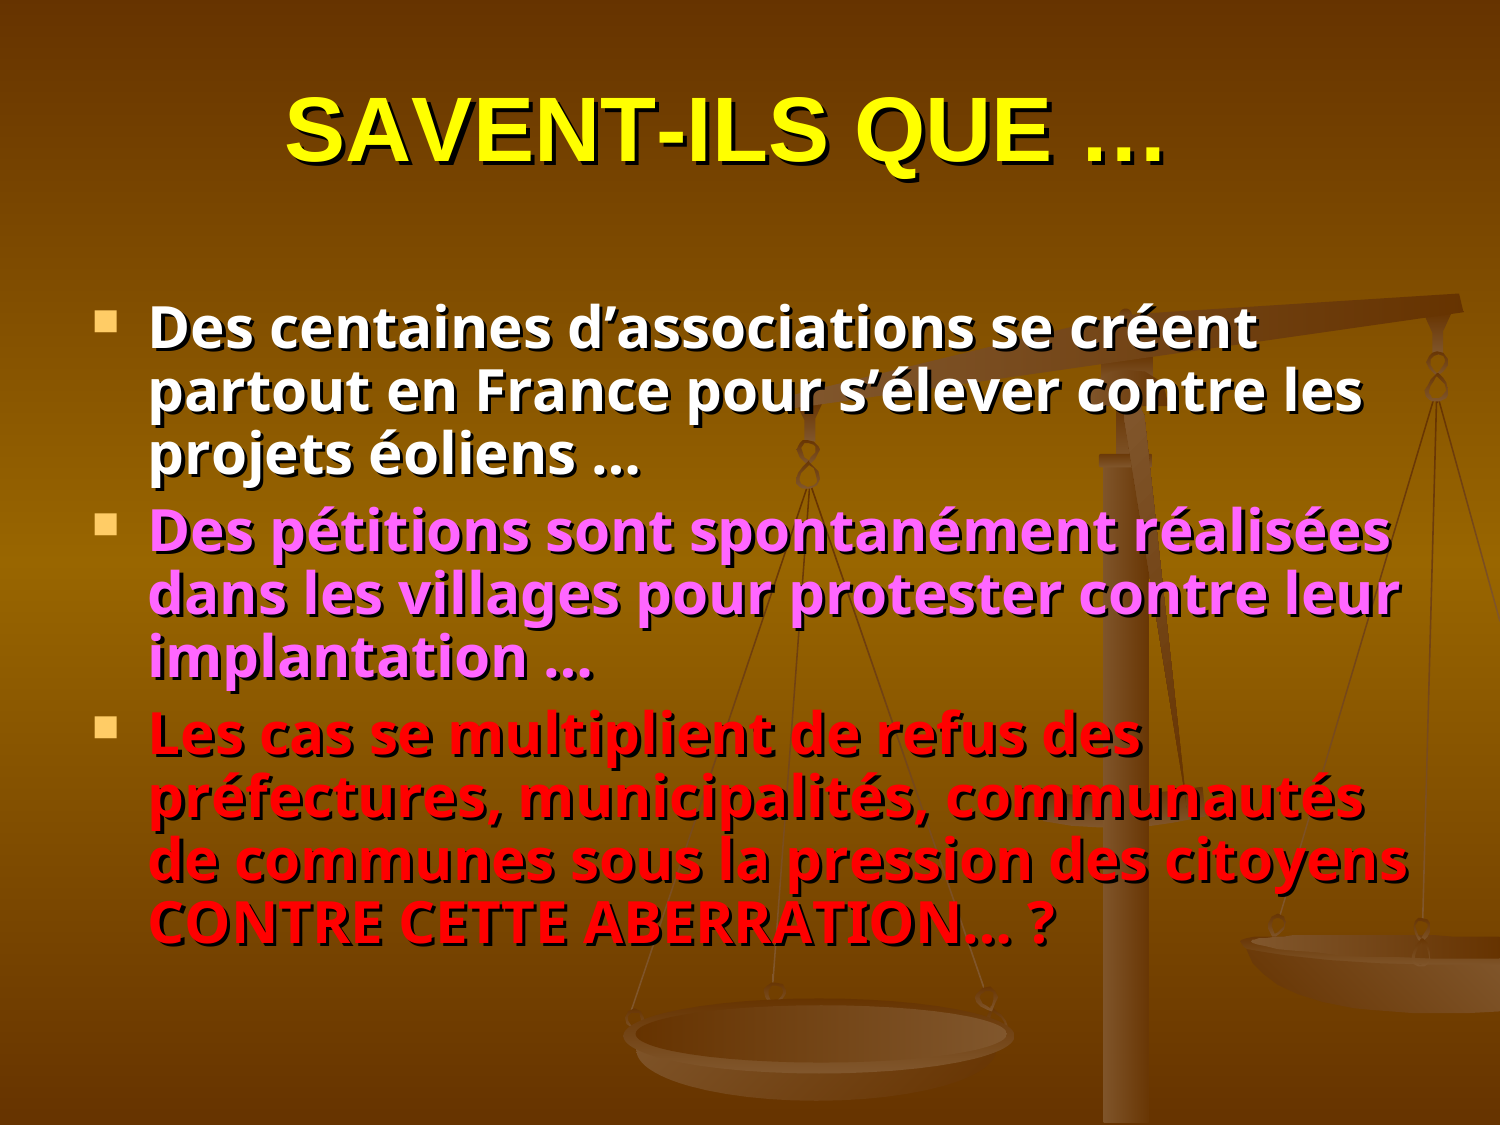

# SAVENT-ILS QUE …
Des centaines d’associations se créent partout en France pour s’élever contre les projets éoliens …
Des pétitions sont spontanément réalisées dans les villages pour protester contre leur implantation …
Les cas se multiplient de refus des préfectures, municipalités, communautés de communes sous la pression des citoyens CONTRE CETTE ABERRATION… ?